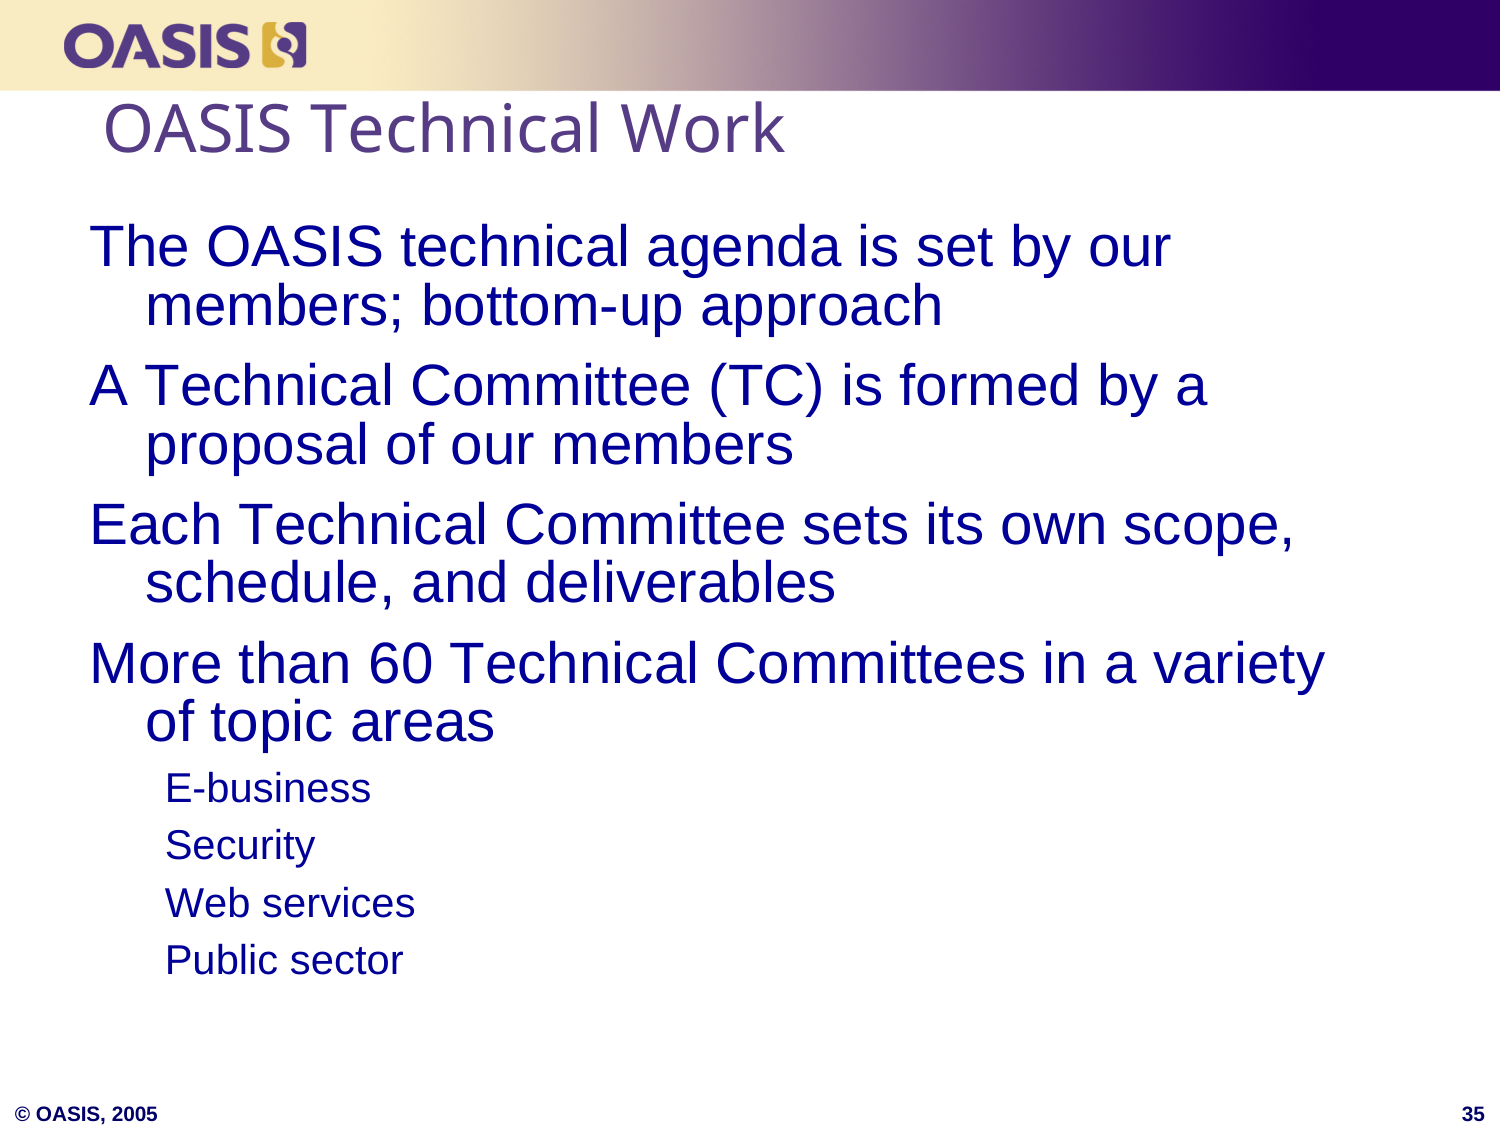

# OASIS Technical Work
The OASIS technical agenda is set by our members; bottom-up approach
A Technical Committee (TC) is formed by a proposal of our members
Each Technical Committee sets its own scope, schedule, and deliverables
More than 60 Technical Committees in a variety of topic areas
E-business
Security
Web services
Public sector
© OASIS, 2005
35